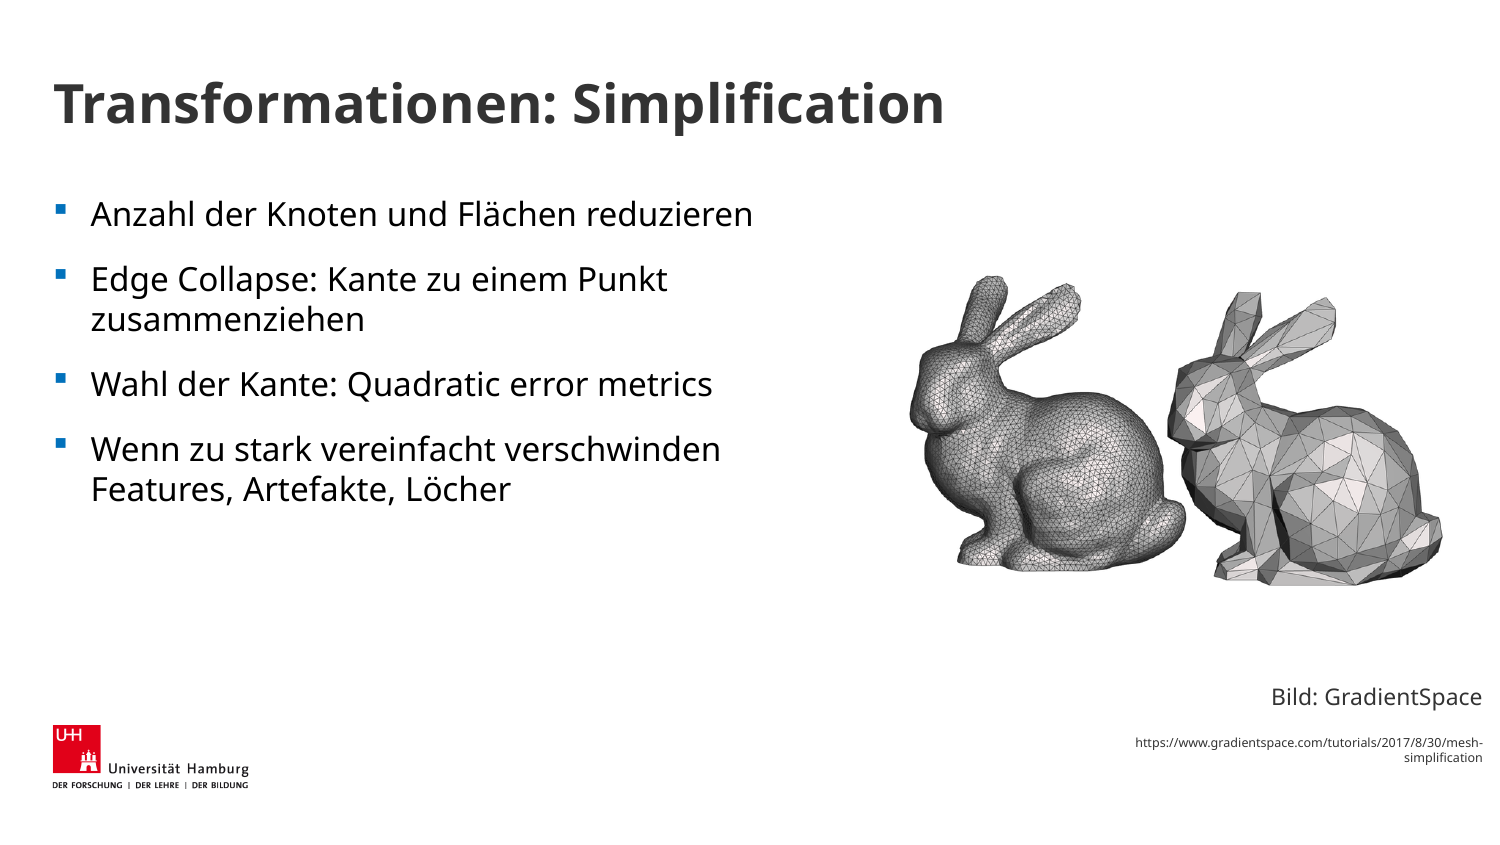

# Transformationen: Simplification
Anzahl der Knoten und Flächen reduzieren
Edge Collapse: Kante zu einem Punkt zusammenziehen
Wahl der Kante: Quadratic error metrics
Wenn zu stark vereinfacht verschwinden Features, Artefakte, Löcher
Bild: GradientSpace
https://www.gradientspace.com/tutorials/2017/8/30/mesh-simplification